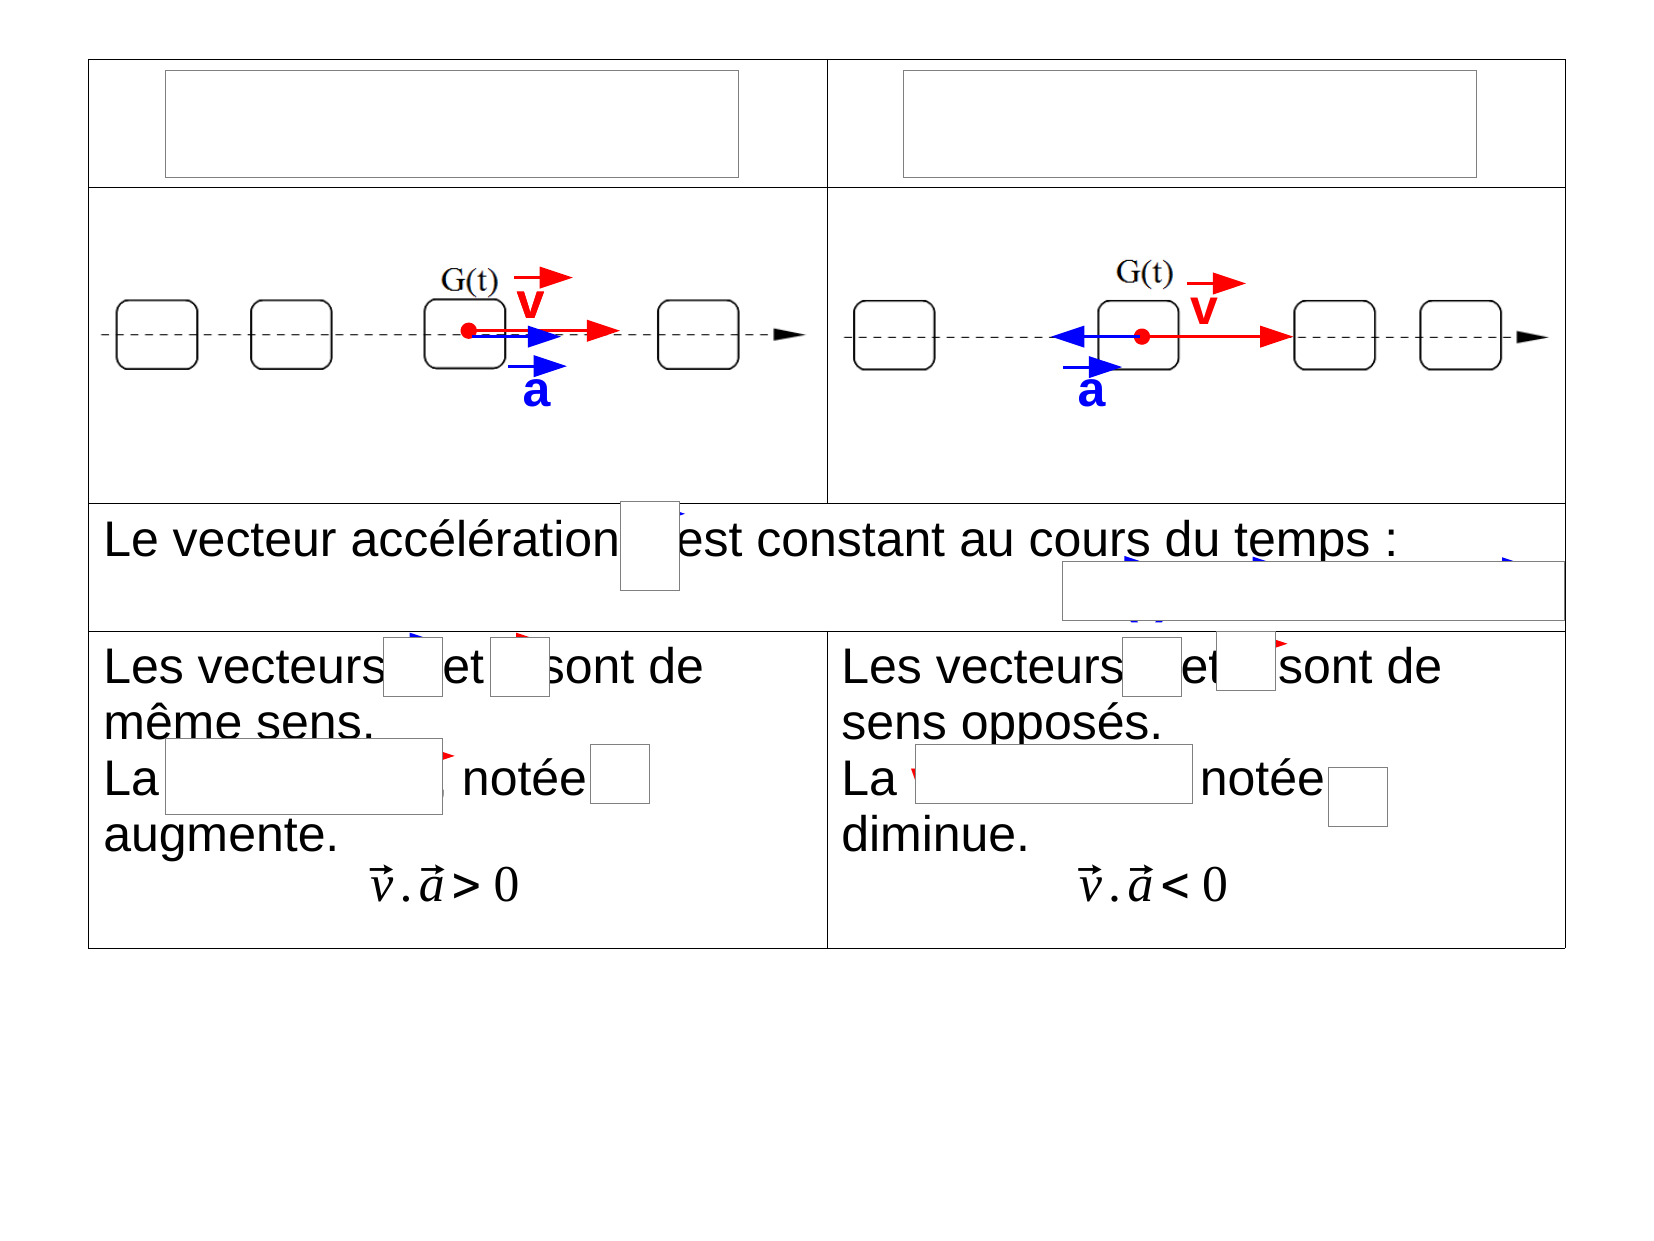

| Mouvement rectiligne uniformément accéléré | Mouvement rectiligne uniformément ralenti |
| --- | --- |
| | |
| Le vecteur accélération a est constant au cours du temps : a(t) = a = constante | |
| Les vecteurs a et v sont de même sens. La valeur de v, notée v augmente. | Les vecteurs a et v sont de sens opposés. La valeur de v, notée v diminue. |
v
v
v
a
a